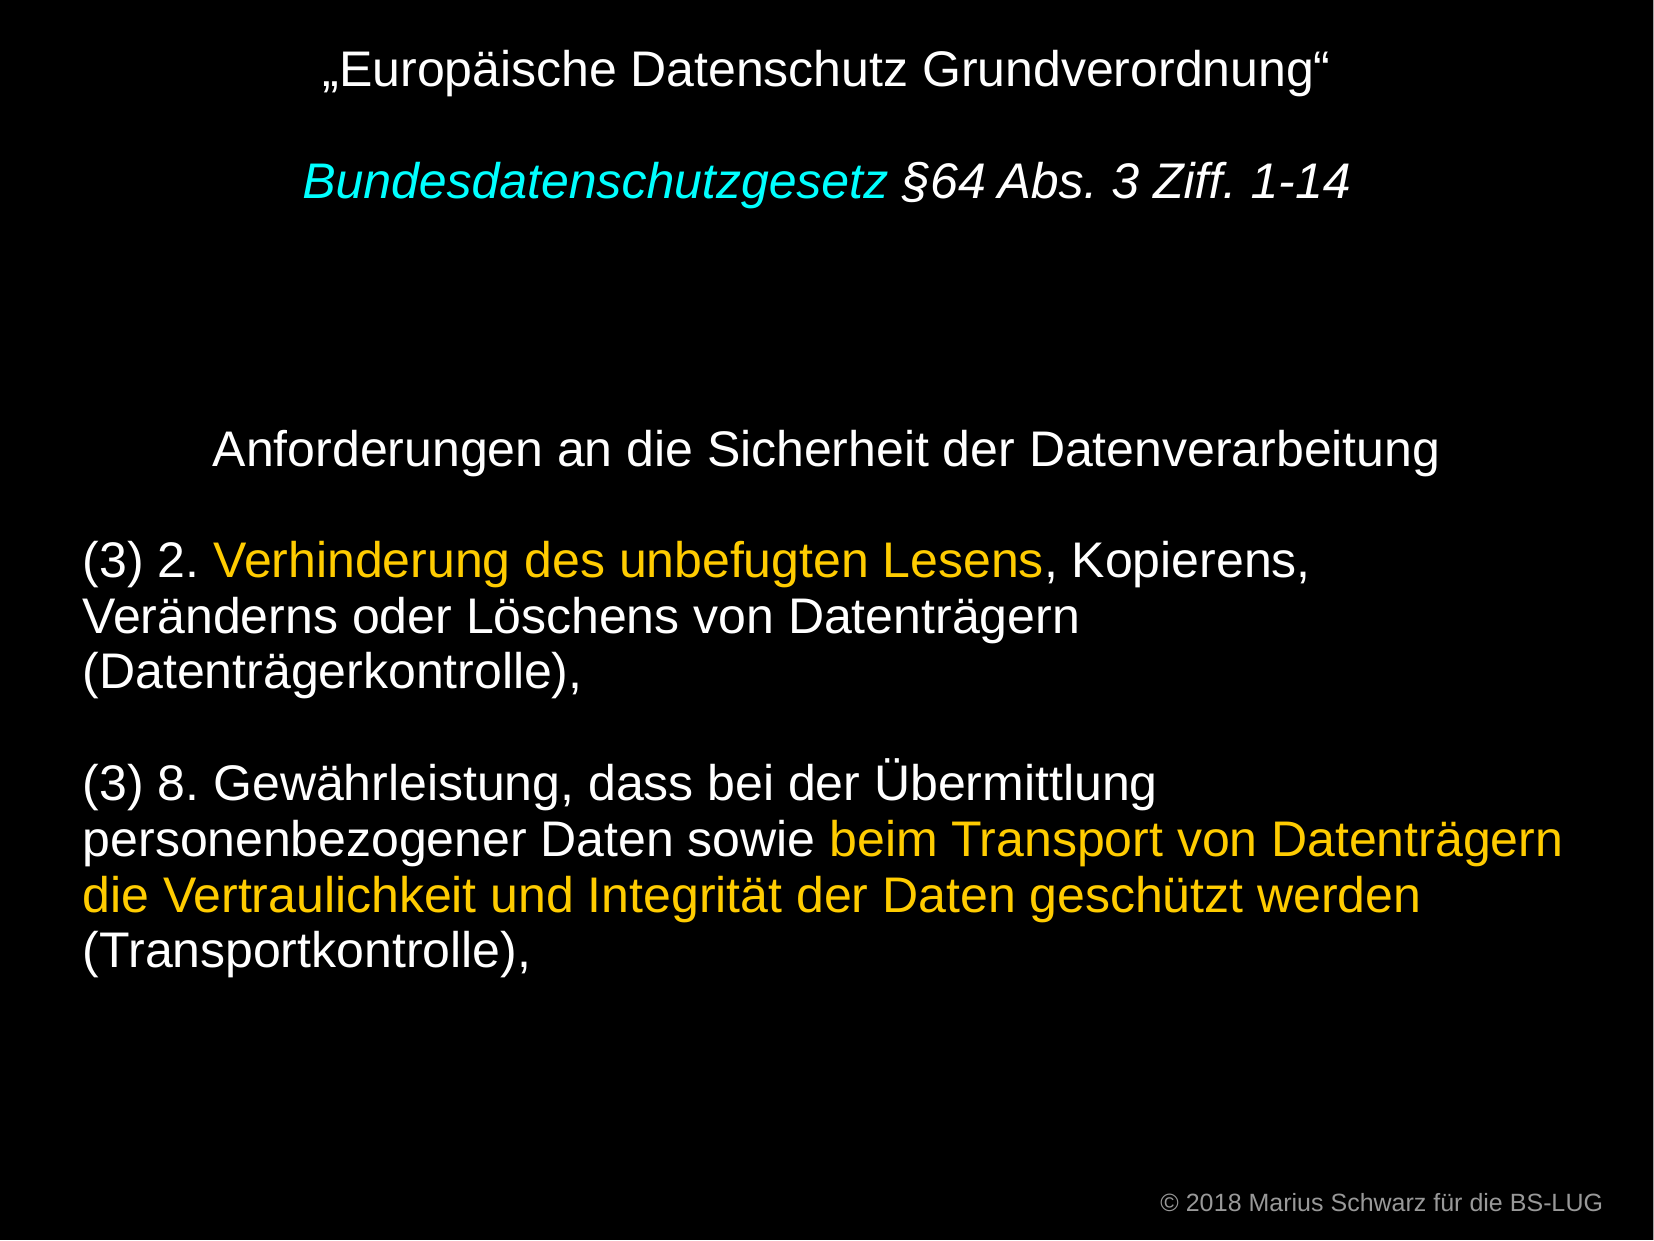

# „Europäische Datenschutz Grundverordnung“ Bundesdatenschutzgesetz §64 Abs. 3 Ziff. 1-14
Anforderungen an die Sicherheit der Datenverarbeitung
(3) 2. Verhinderung des unbefugten Lesens, Kopierens, Veränderns oder Löschens von Datenträgern (Datenträgerkontrolle),
(3) 8. Gewährleistung, dass bei der Übermittlung personenbezogener Daten sowie beim Transport von Datenträgern die Vertraulichkeit und Integrität der Daten geschützt werden (Transportkontrolle),
© 2018 Marius Schwarz für die BS-LUG